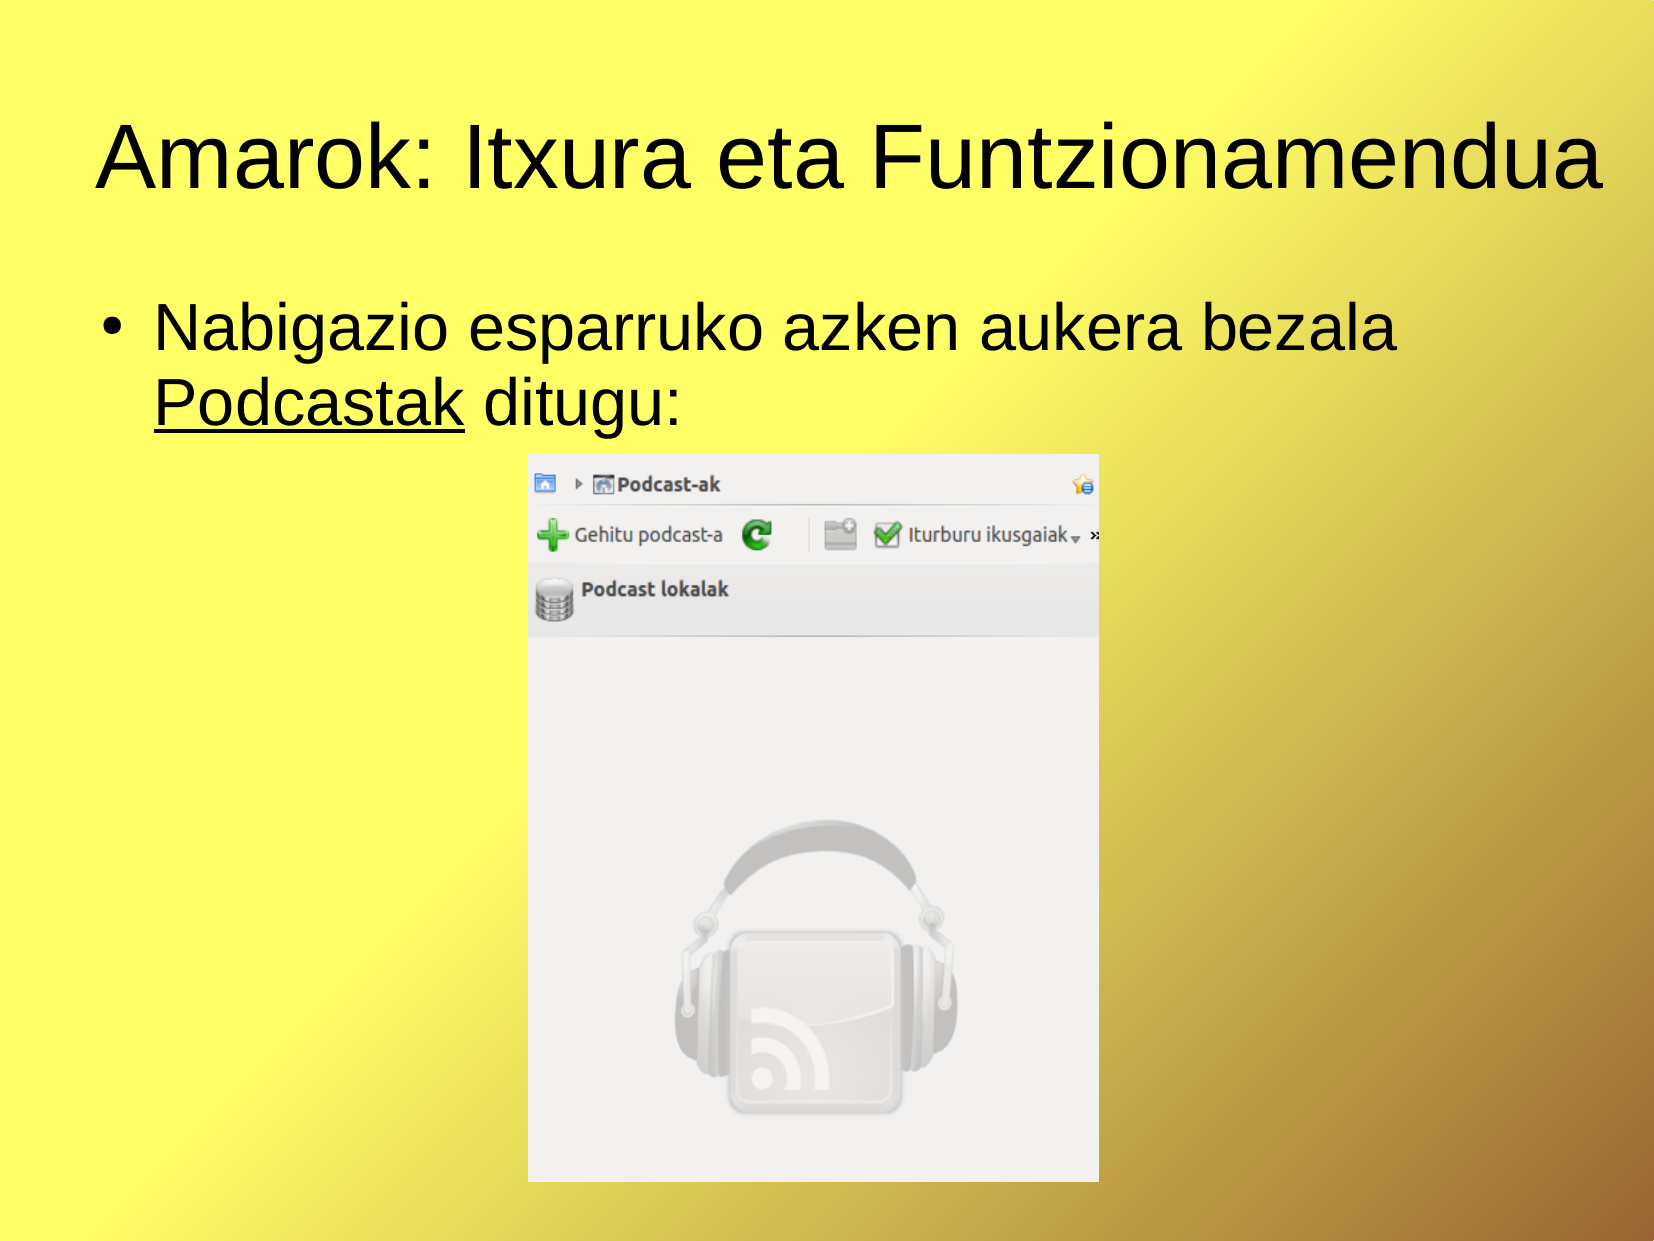

# Amarok: Itxura eta Funtzionamendua
Nabigazio esparruko azken aukera bezala Podcastak ditugu: